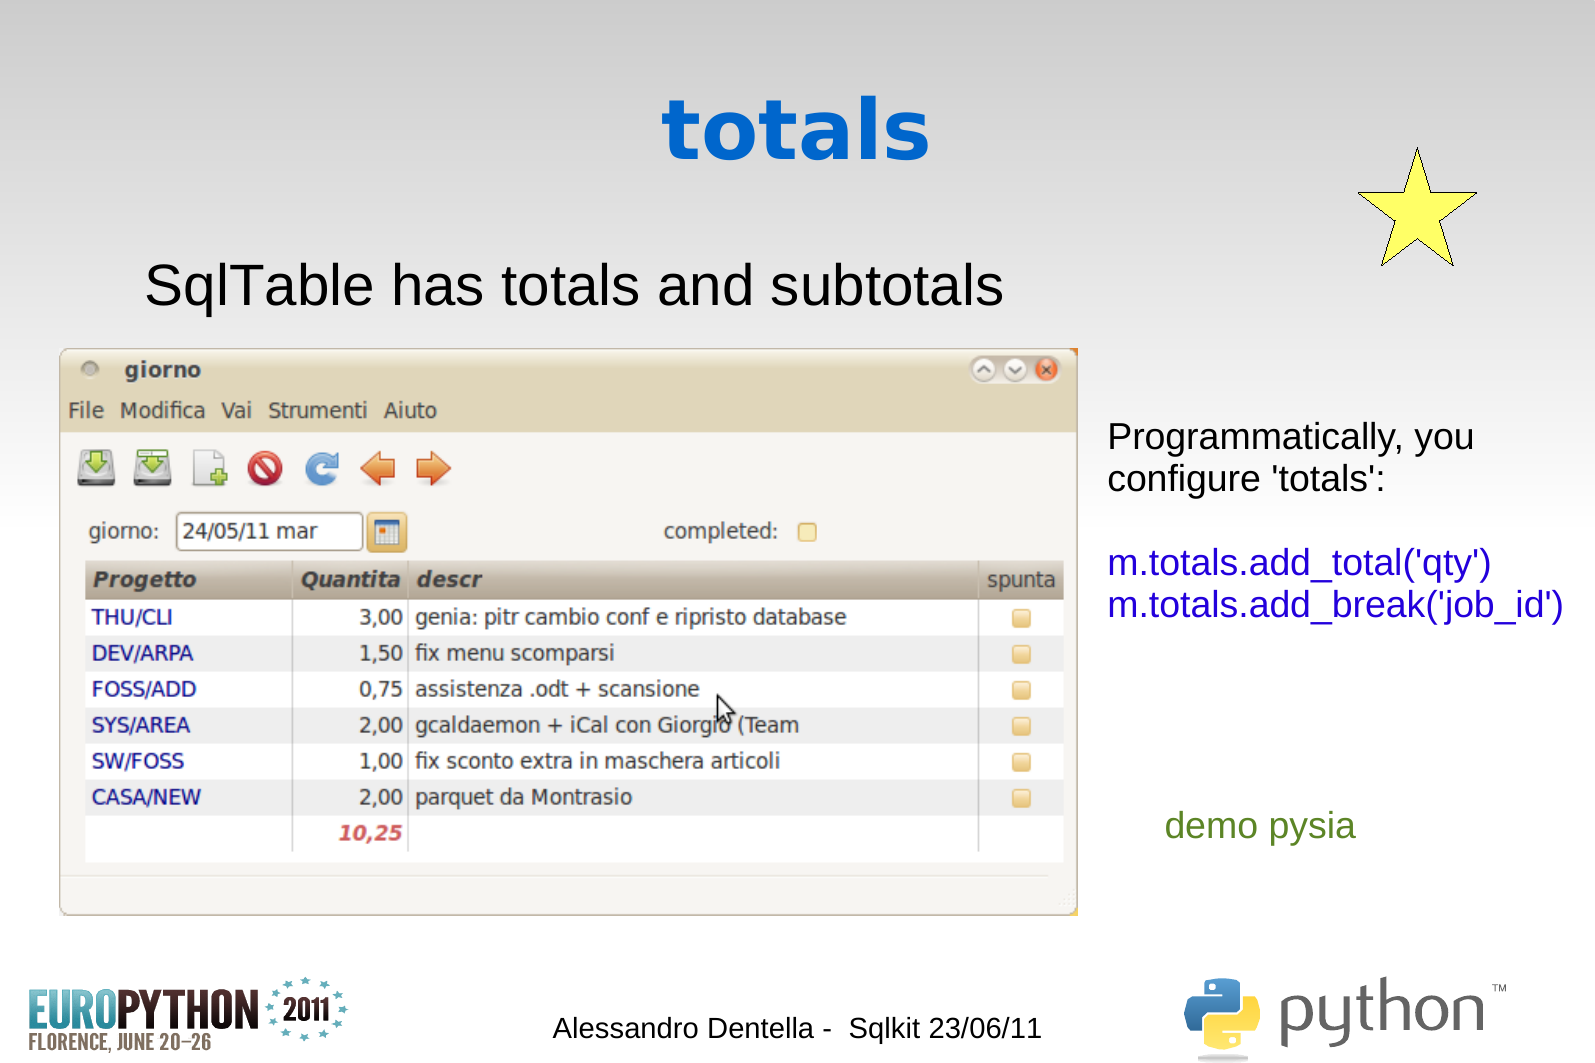

# totals
SqlTable has totals and subtotals
Programmatically, you configure 'totals':
m.totals.add_total('qty')
m.totals.add_break('job_id')
demo pysia